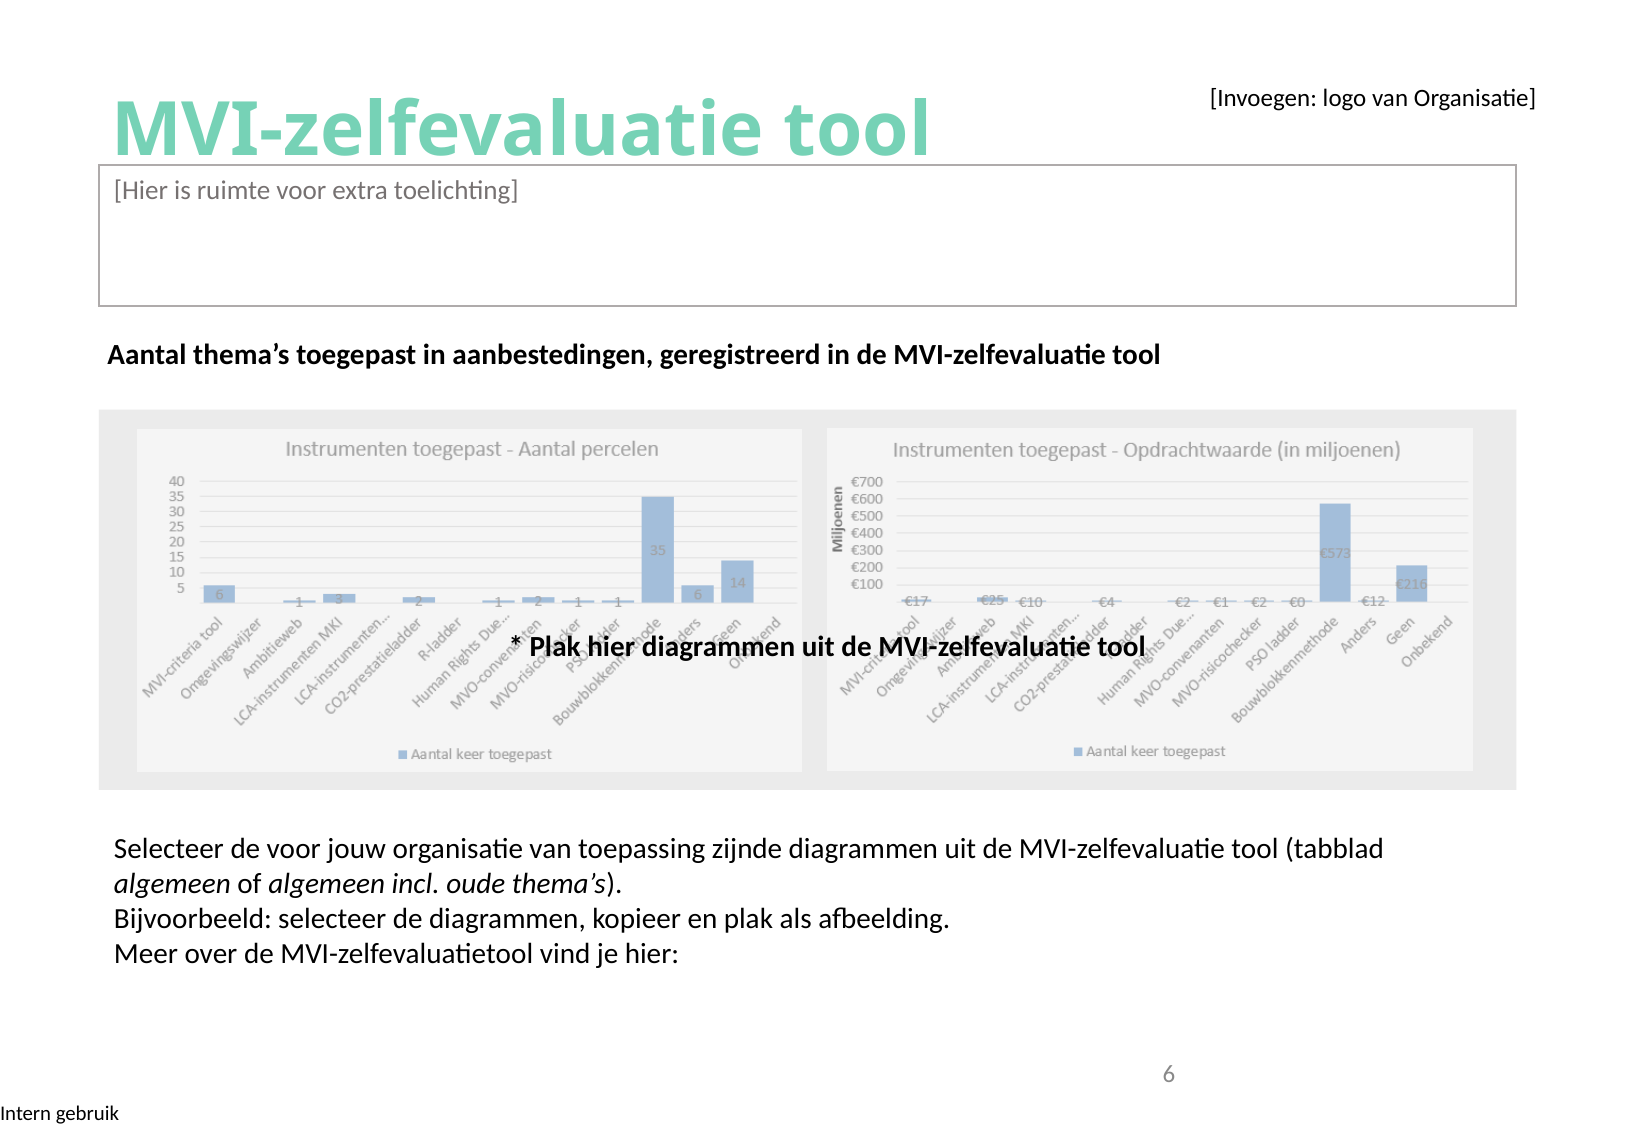

MVI-zelfevaluatie tool
[Invoegen: logo van Organisatie]
[Hier is ruimte voor extra toelichting]
Aantal thema’s toegepast in aanbestedingen, geregistreerd in de MVI-zelfevaluatie tool
* Plak hier diagrammen uit de MVI-zelfevaluatie tool
Selecteer de voor jouw organisatie van toepassing zijnde diagrammen uit de MVI-zelfevaluatie tool (tabblad algemeen of algemeen incl. oude thema’s).
Bijvoorbeeld: selecteer de diagrammen, kopieer en plak als afbeelding.
Meer over de MVI-zelfevaluatietool vind je hier: MVI-zelfevaluatie tool | PIANOo - Expertisecentrum Aanbesteden